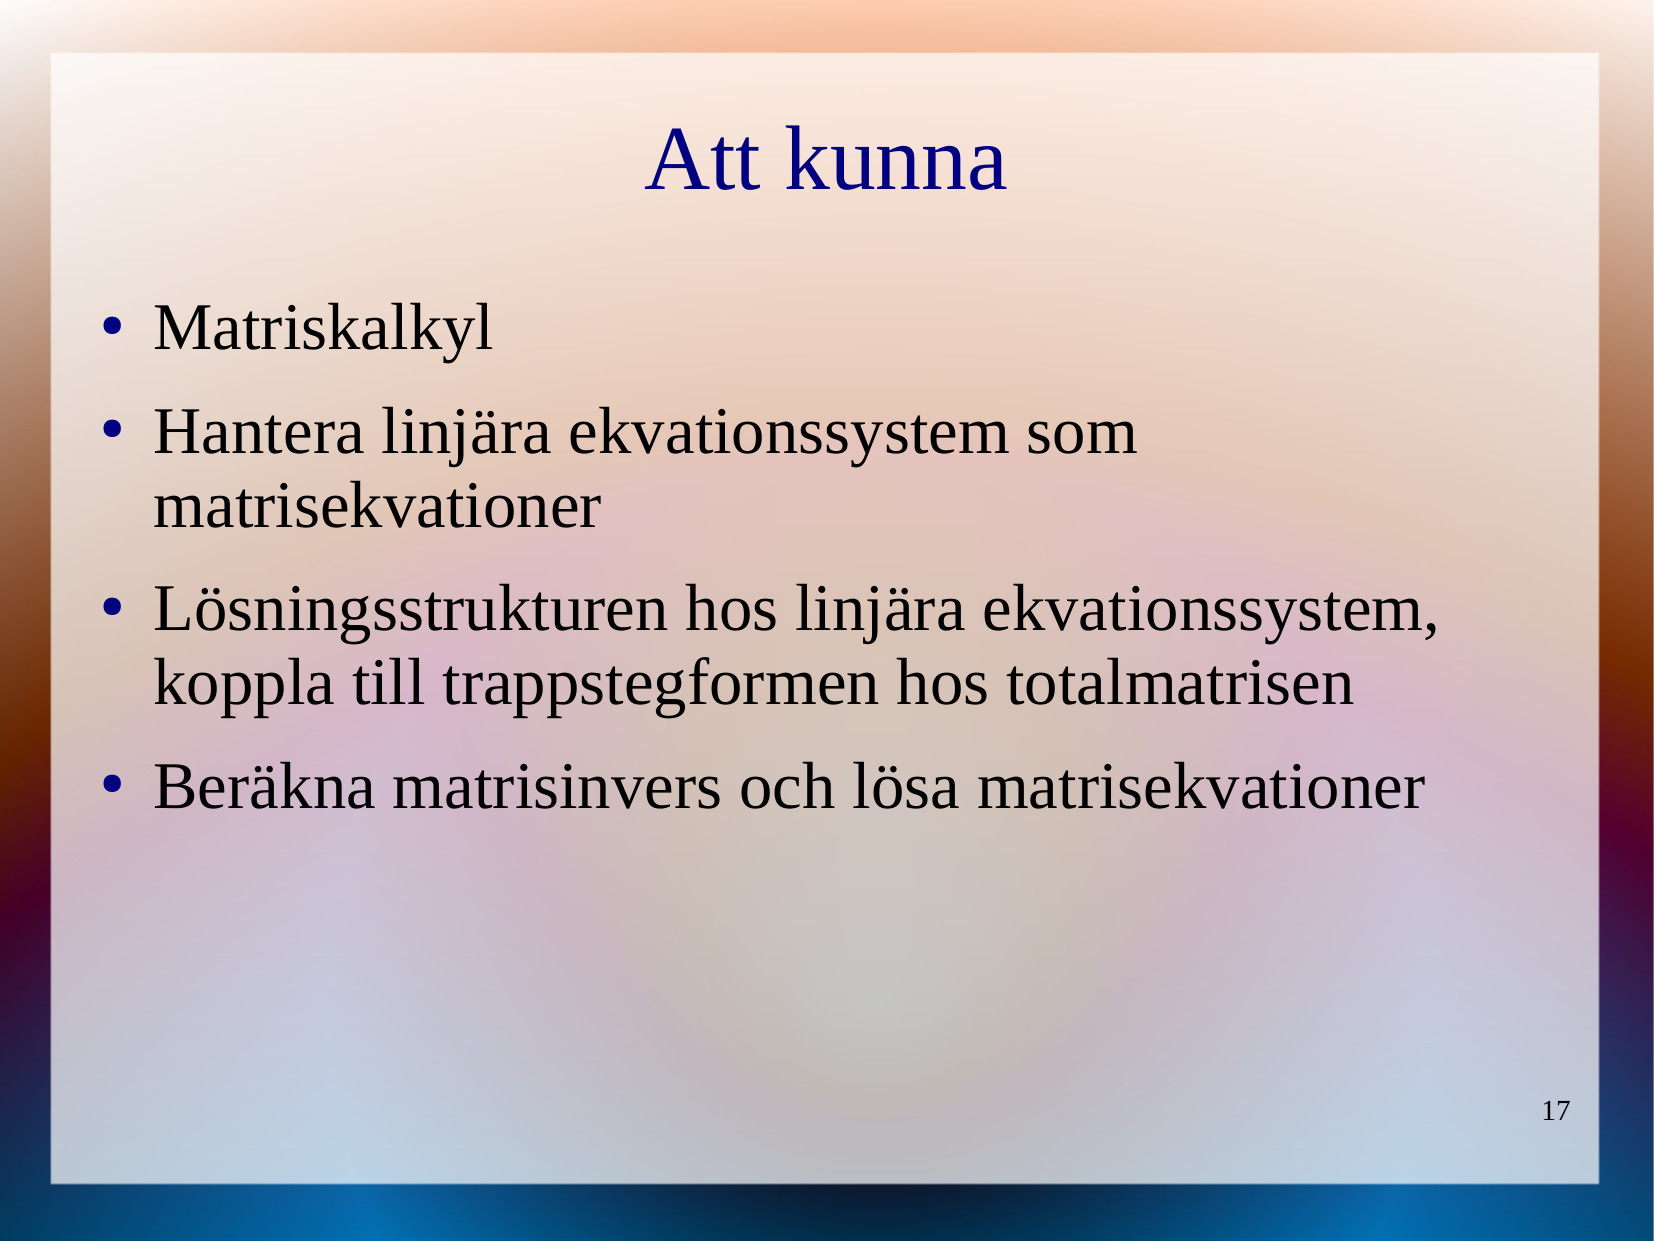

# Att kunna
Matriskalkyl
Hantera linjära ekvationssystem som matrisekvationer
Lösningsstrukturen hos linjära ekvationssystem, koppla till trappstegformen hos totalmatrisen
Beräkna matrisinvers och lösa matrisekvationer
17